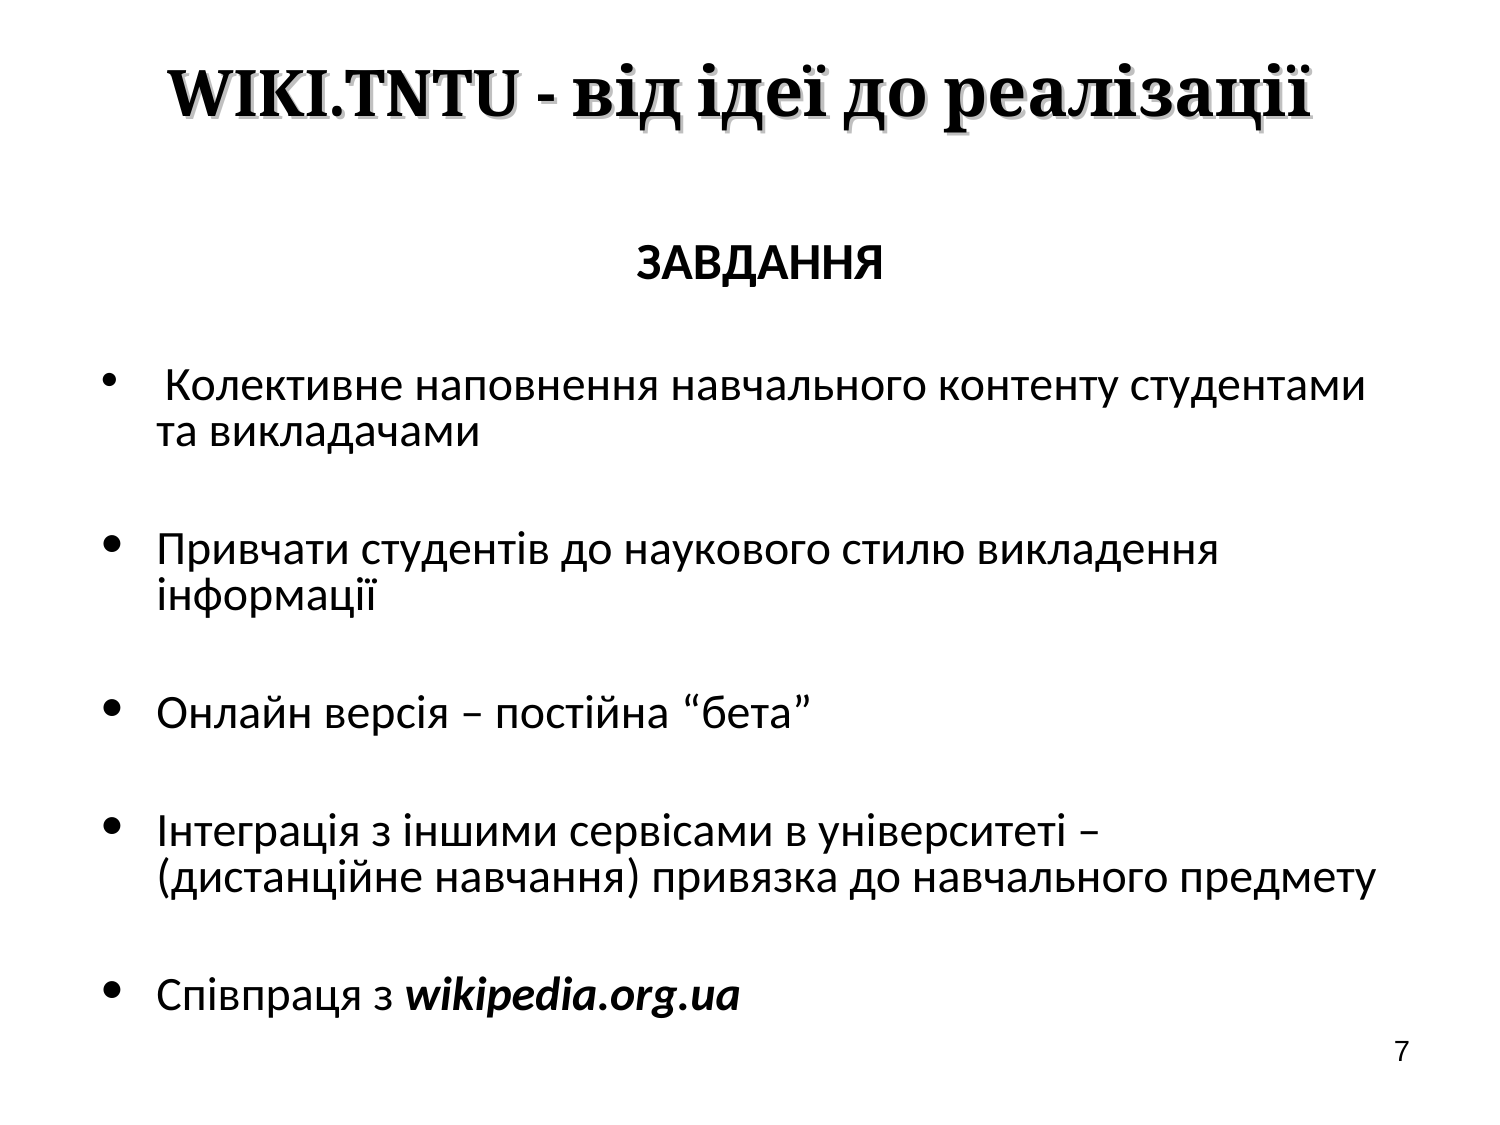

WIKI.TNTU - від ідеї до реалізації
# ЗАВДАННЯ
 Колективне наповнення навчального контенту студентами та викладачами
Привчати студентів до наукового стилю викладення інформації
Онлайн версія – постійна “бета”
Інтеграція з іншими сервісами в університеті –
(дистанційне навчання) привязка до навчального предмету
Співпраця з wikipedia.org.ua
7